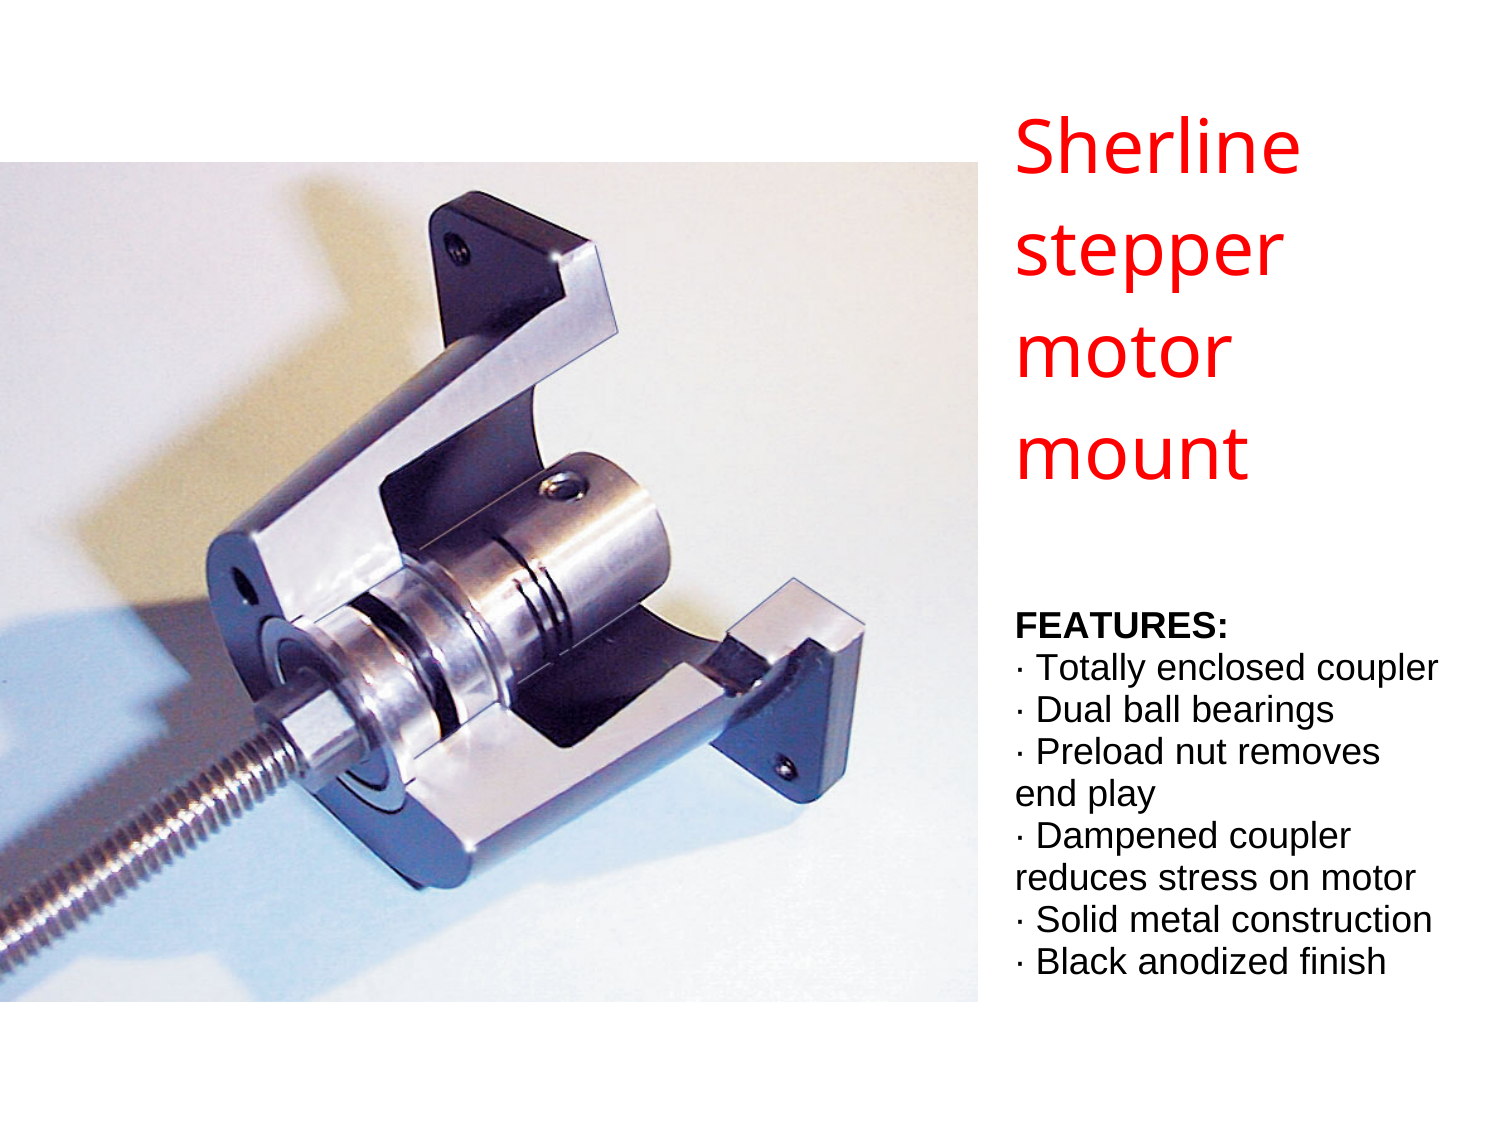

# Sherline stepper motor mount FEATURES: ∙ Totally enclosed coupler ∙ Dual ball bearings ∙ Preload nut removes end play ∙ Dampened coupler reduces stress on motor ∙ Solid metal construction ∙ Black anodized finish